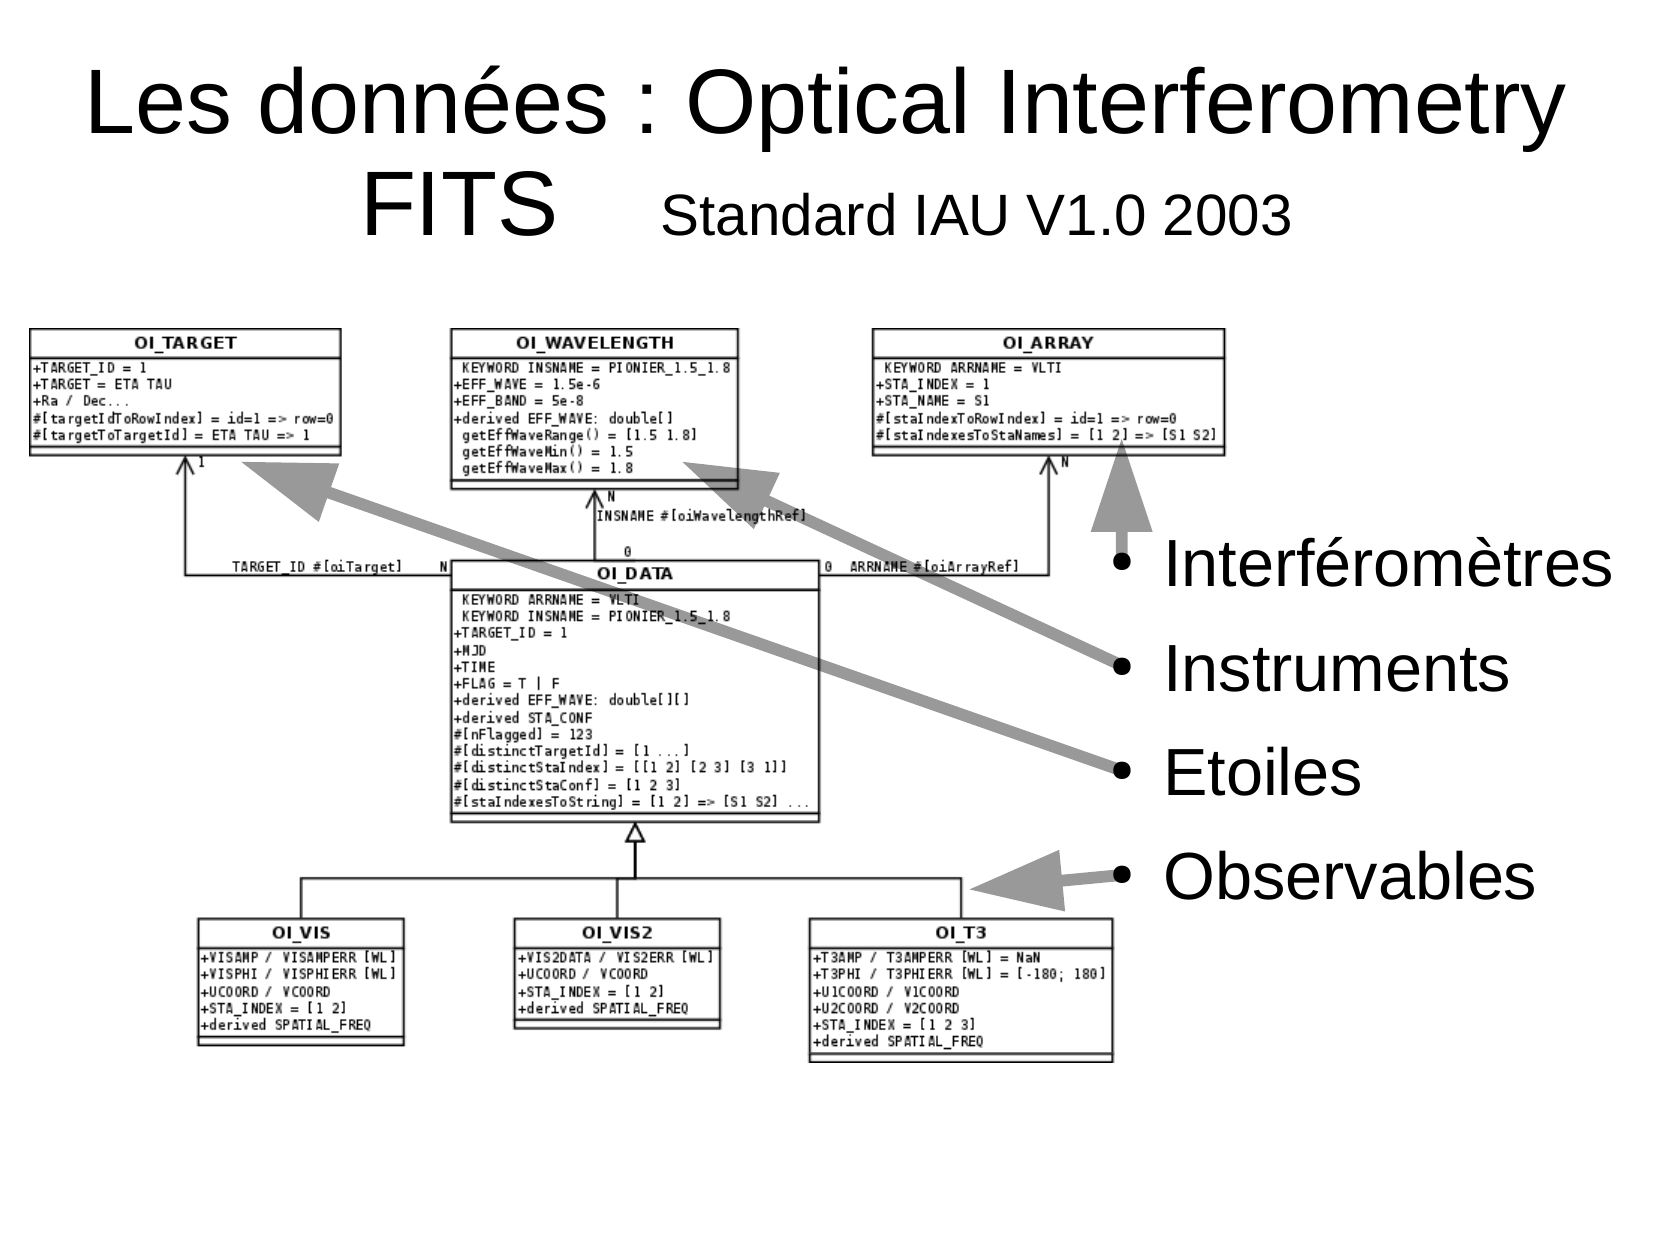

# Les données : Optical Interferometry FITS Standard IAU V1.0 2003
Interféromètres
Instruments
Etoiles
Observables